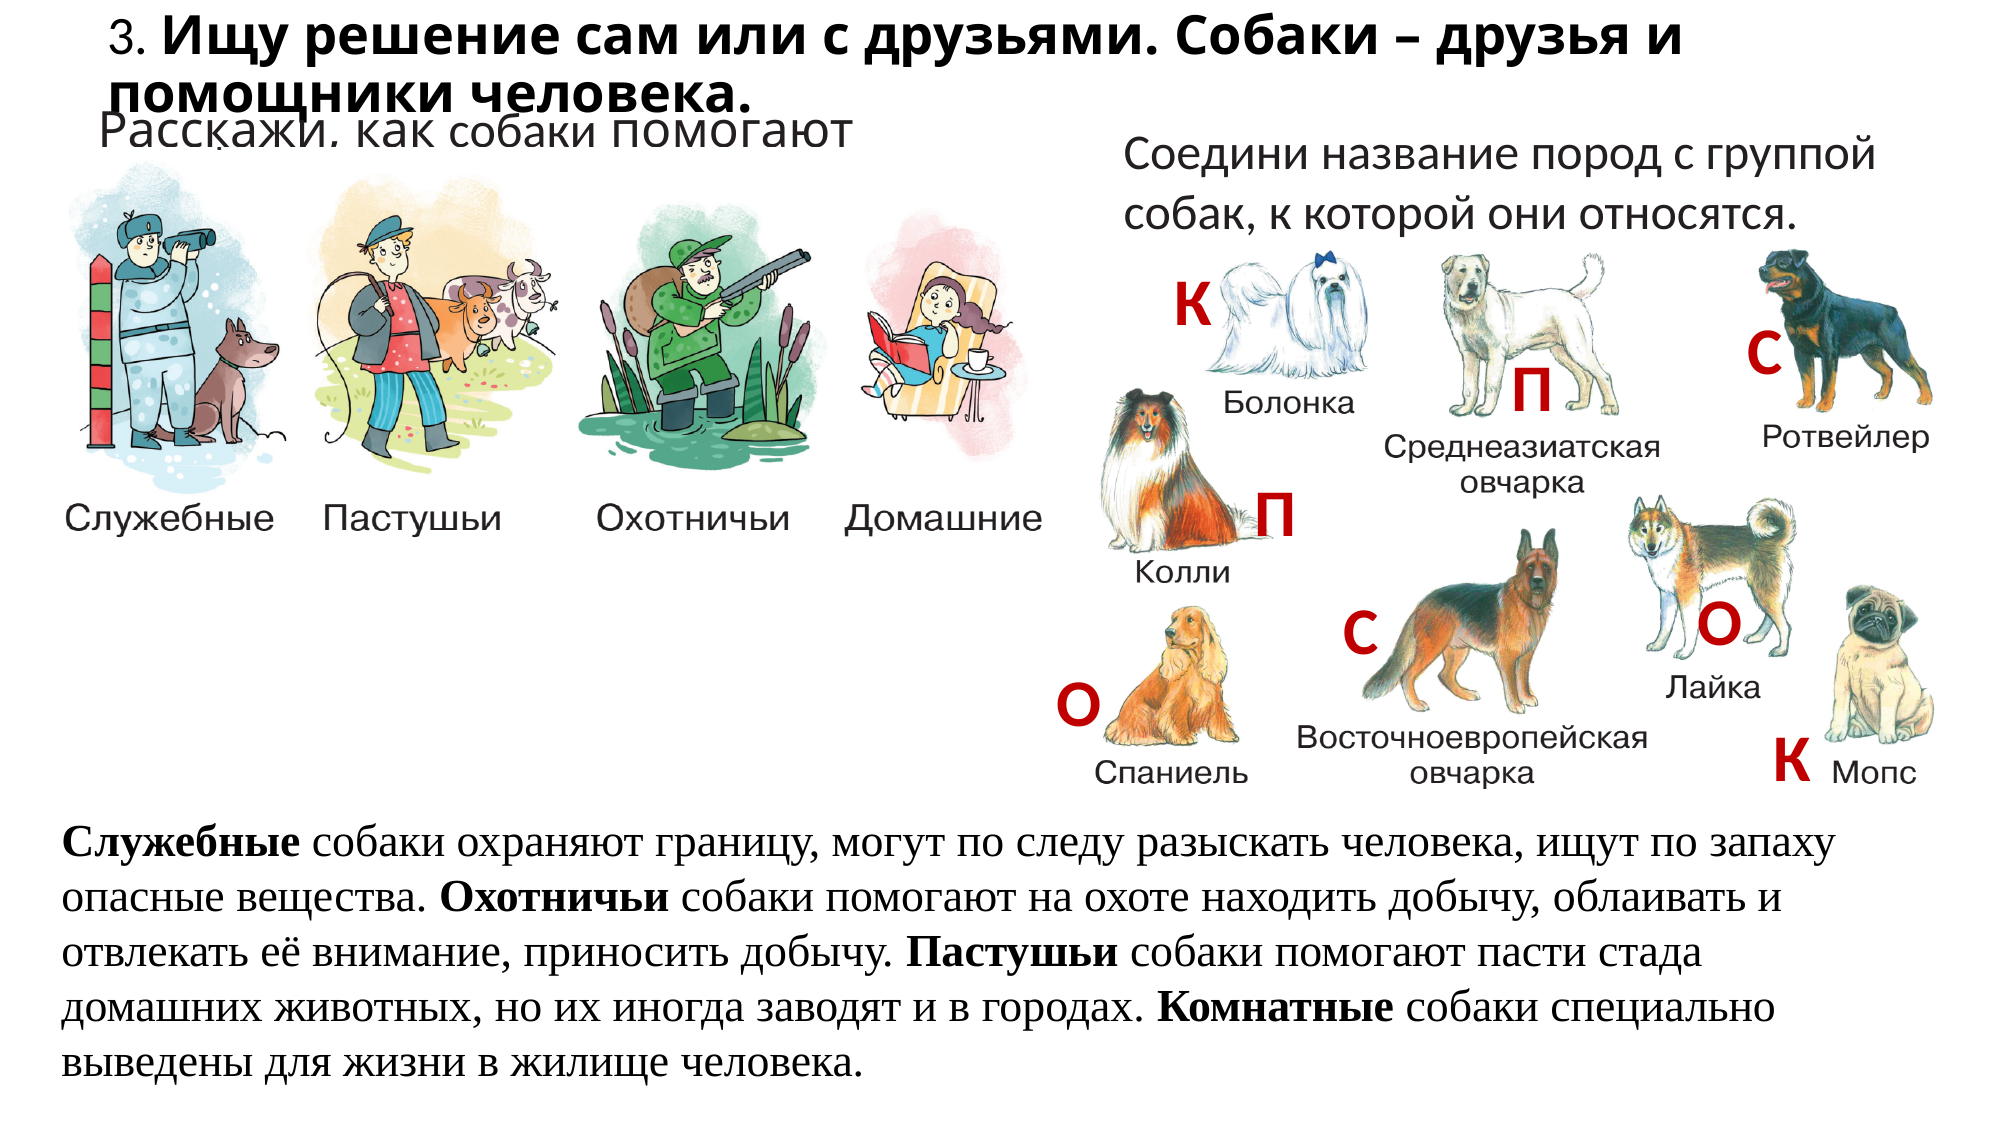

# 3. Ищу решение сам или с друзьями. Собаки – друзья и помощники человека.
Расскажи, как собаки помогают человеку.
Соедини название пород с группой собак, к которой они относятся.
К
С
П
П
О
С
О
К
Служебные собаки охраняют границу, могут по следу разыскать человека, ищут по запаху опасные вещества. Охотничьи собаки помогают на охоте находить добычу, облаивать и отвлекать её внимание, приносить добычу. Пастушьи собаки помогают пасти стада домашних животных, но их иногда заводят и в городах. Комнатные собаки специально выведены для жизни в жилище человека.